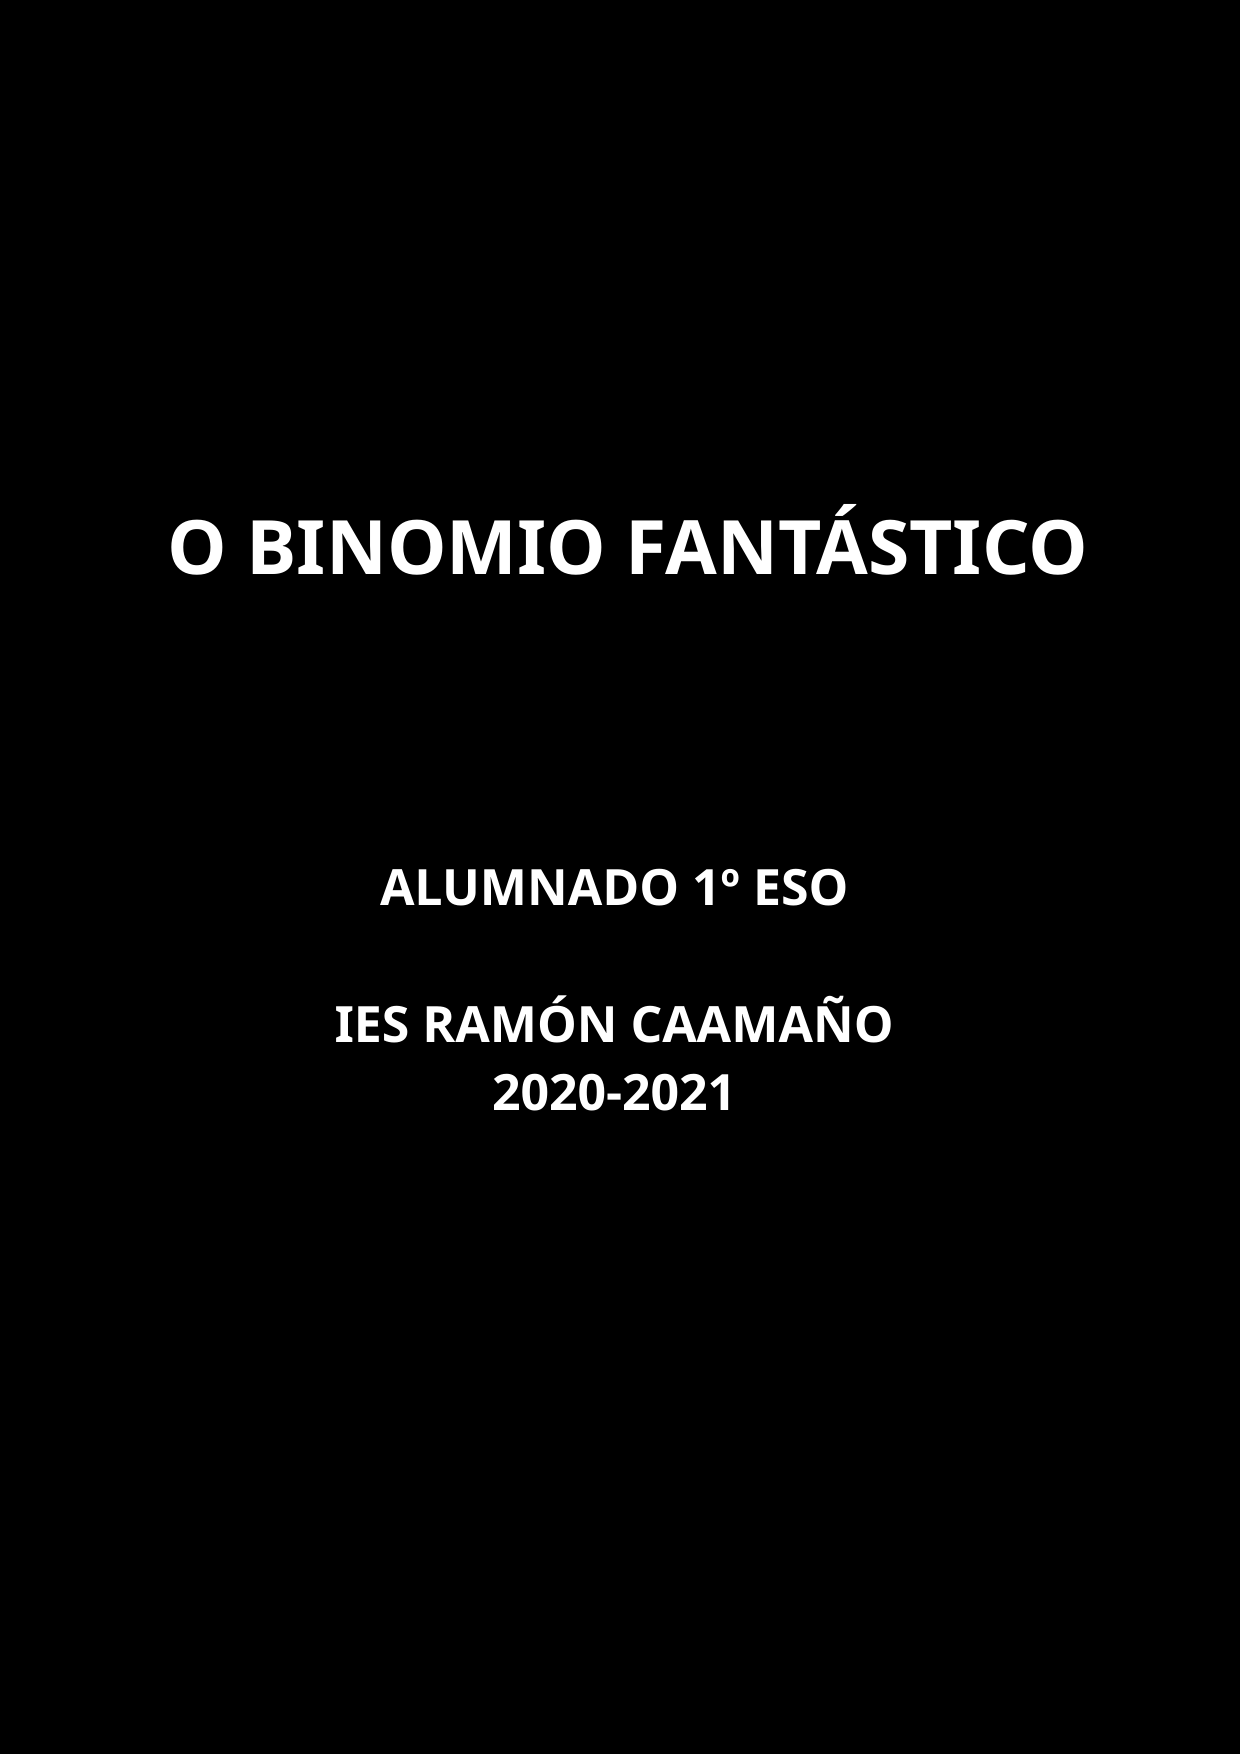

O BINOMIO FANTÁSTICO
ALUMNADO 1º ESO
IES RAMÓN CAAMAÑO
2020-2021